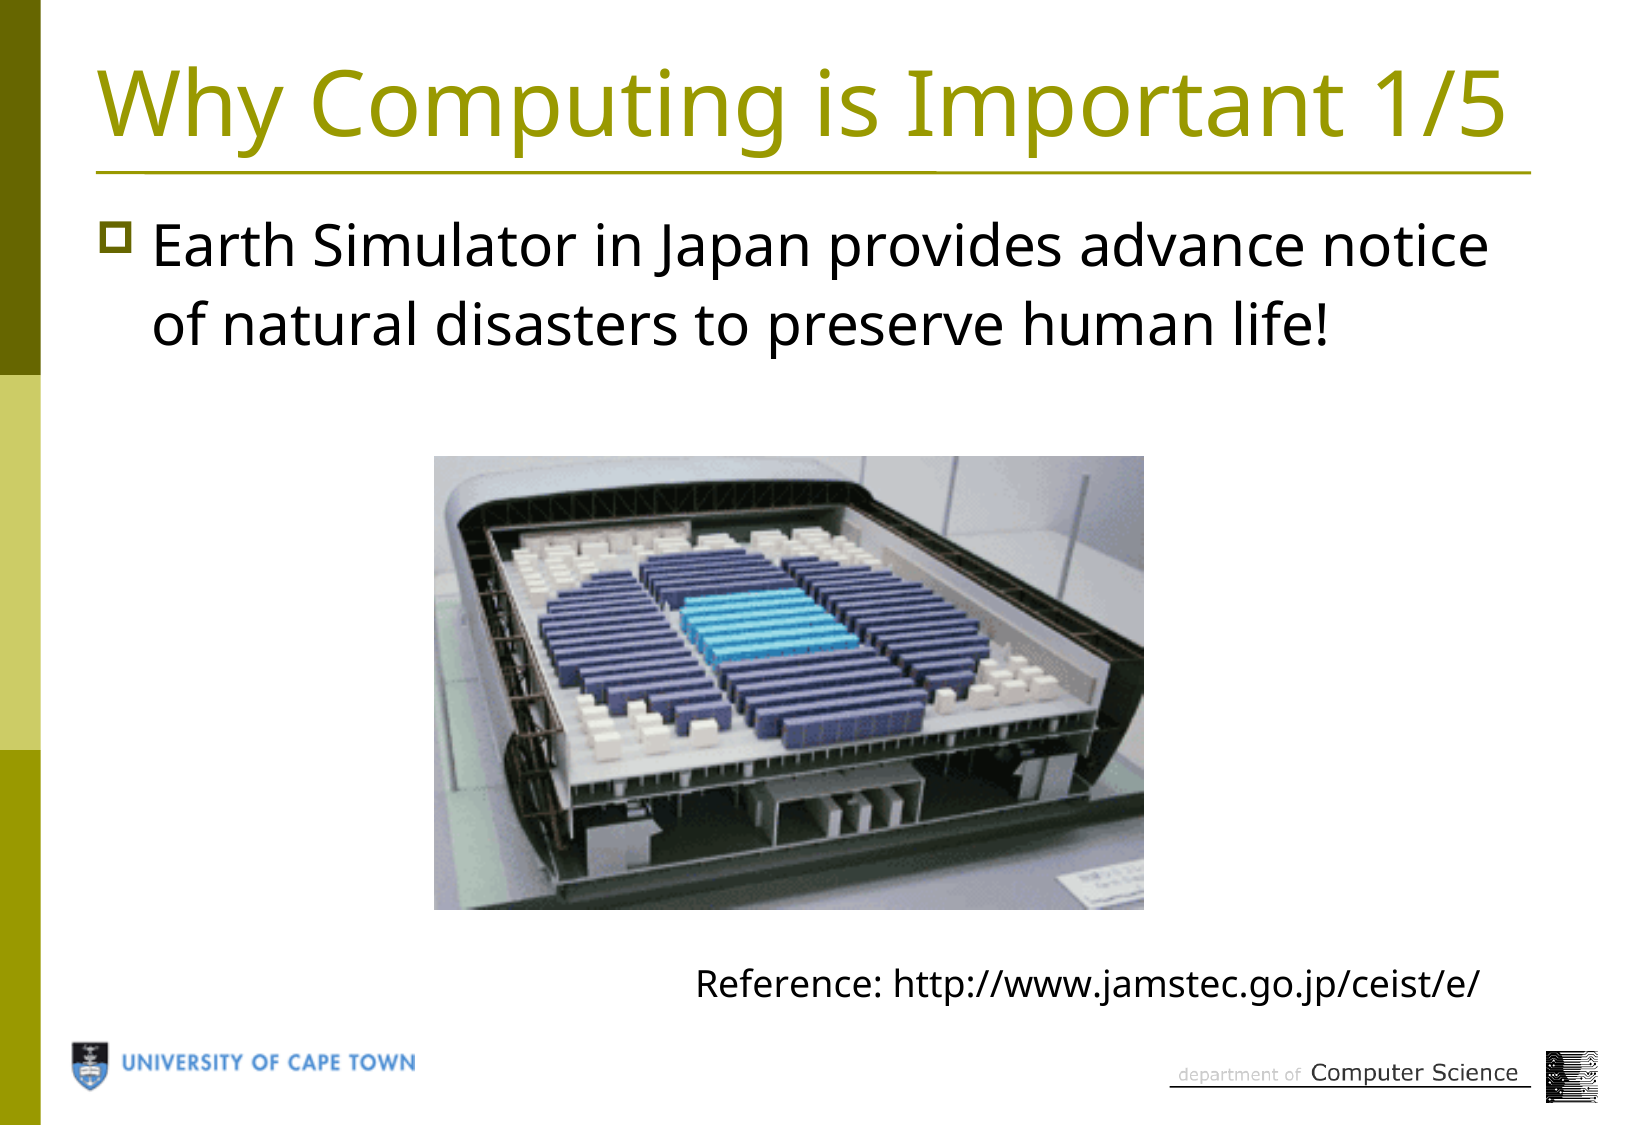

# Why Computing is Important 1/5
Earth Simulator in Japan provides advance notice of natural disasters to preserve human life!
Reference: http://www.jamstec.go.jp/ceist/e/